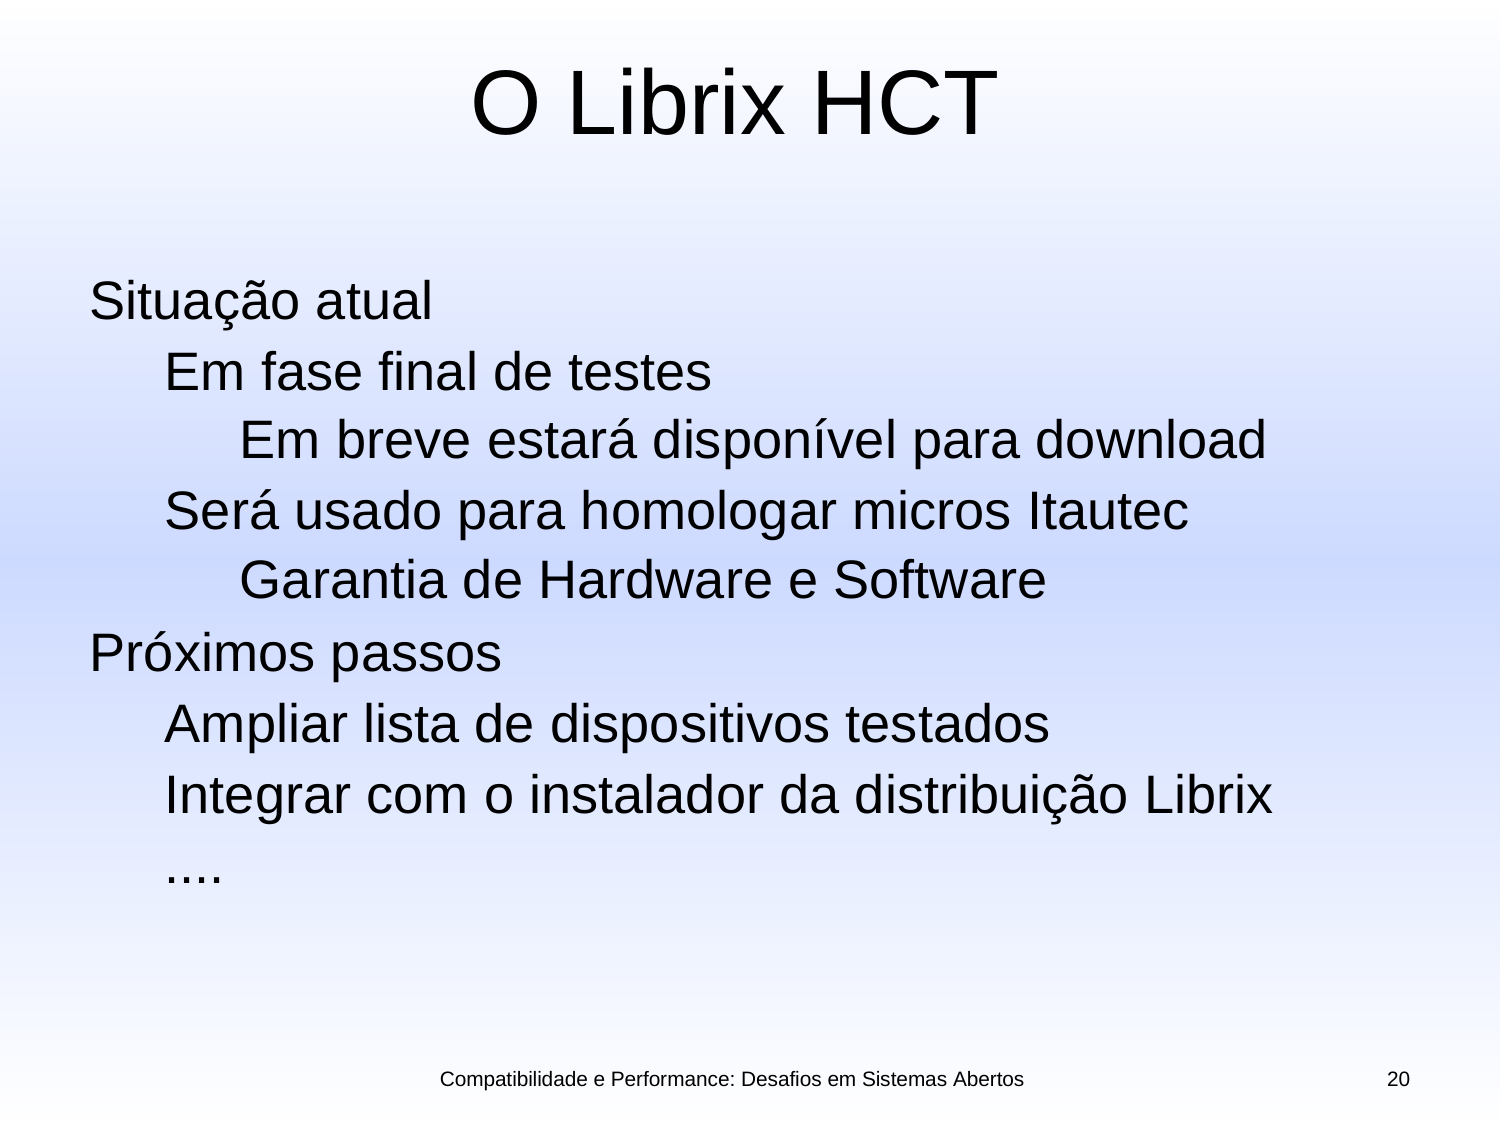

# O Librix HCT
Situação atual
Em fase final de testes
Em breve estará disponível para download
Será usado para homologar micros Itautec
Garantia de Hardware e Software
Próximos passos
Ampliar lista de dispositivos testados
Integrar com o instalador da distribuição Librix
....
Compatibilidade e Performance: Desafios em Sistemas Abertos
20